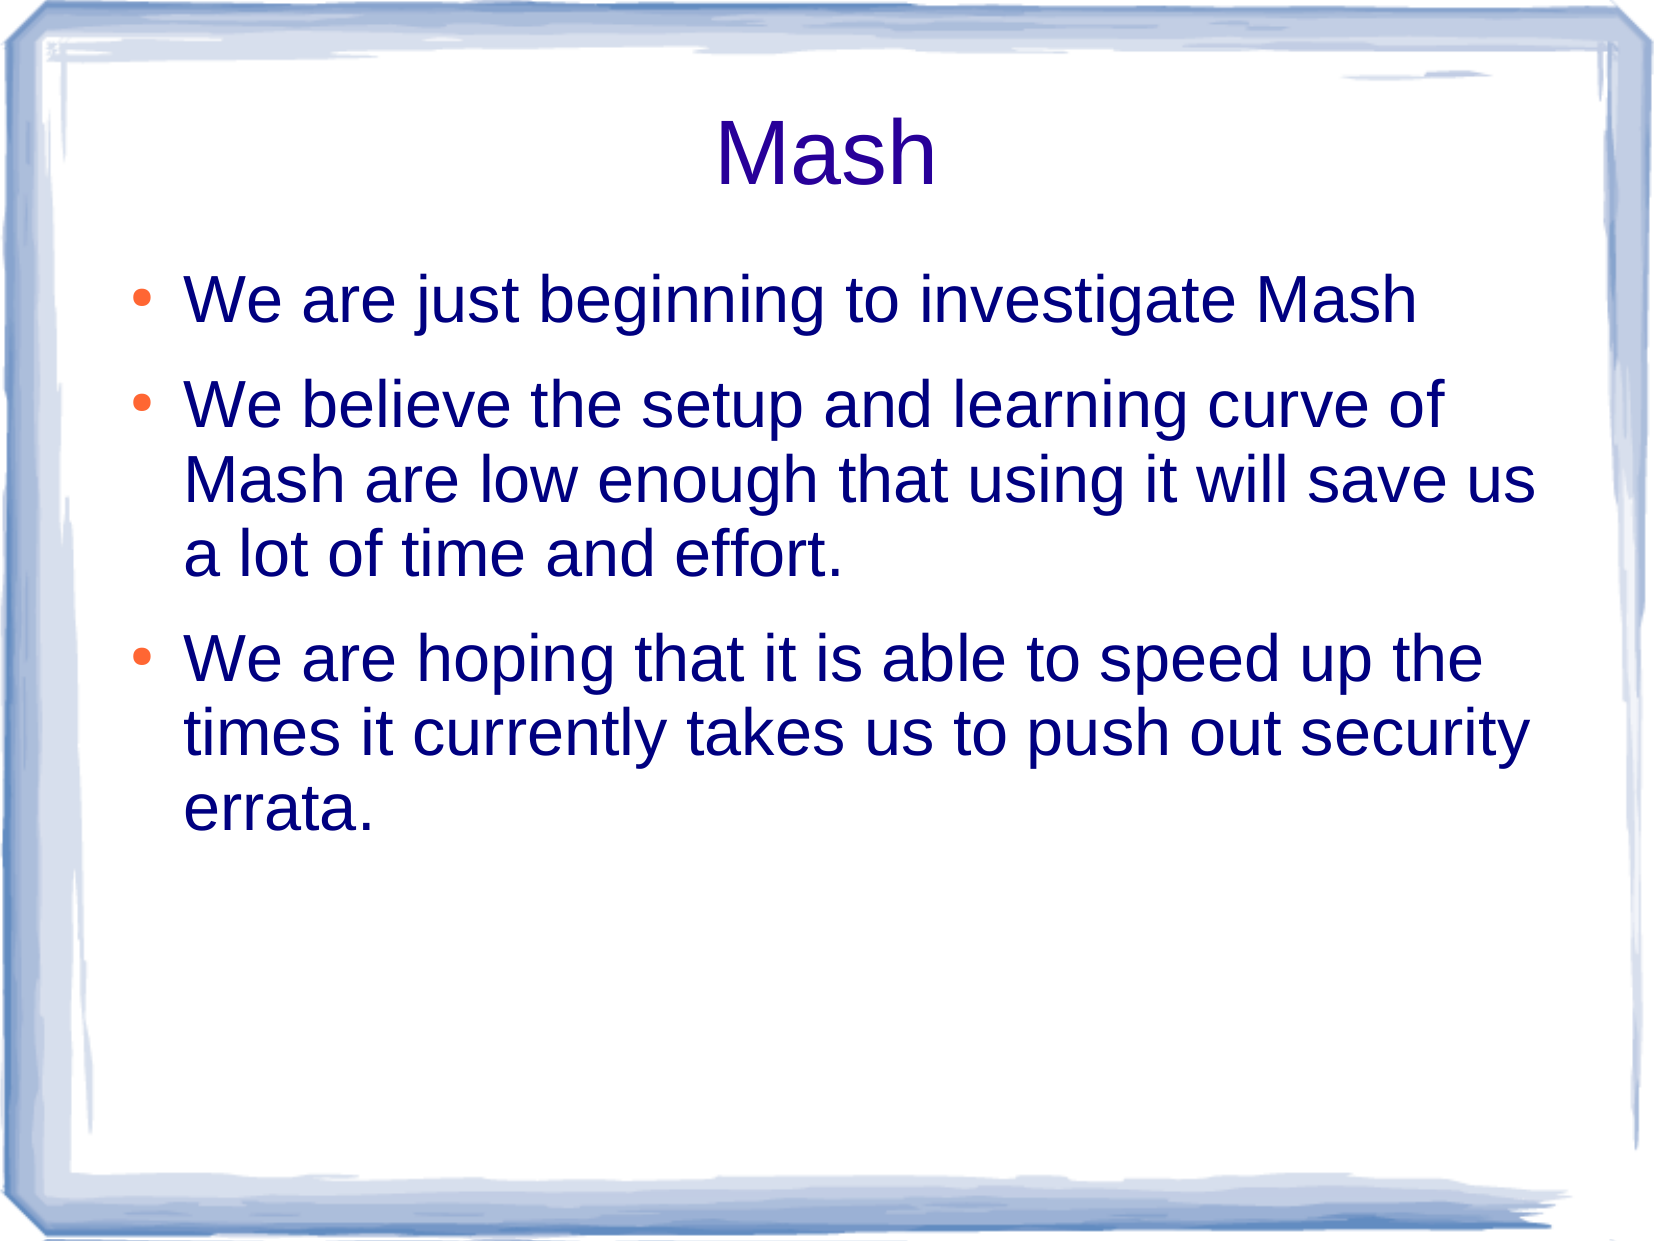

# Mash
We are just beginning to investigate Mash
We believe the setup and learning curve of Mash are low enough that using it will save us a lot of time and effort.
We are hoping that it is able to speed up the times it currently takes us to push out security errata.